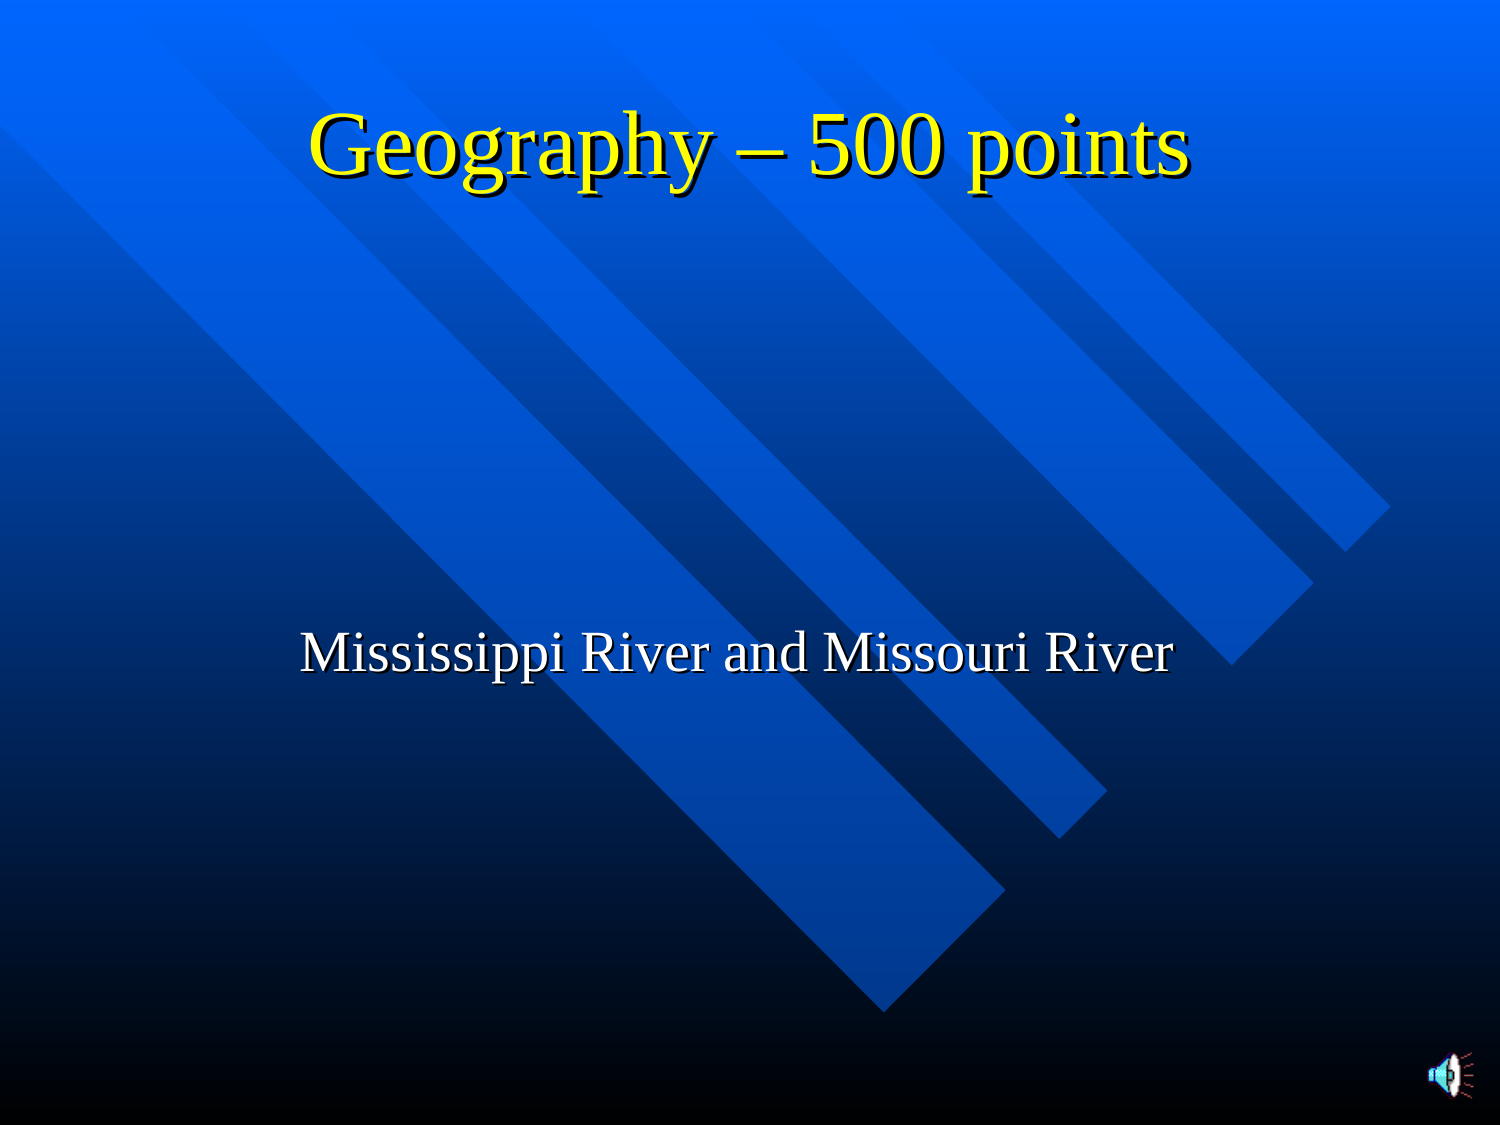

# Geography – 500 points
| Mississippi River and Missouri River |
| --- |